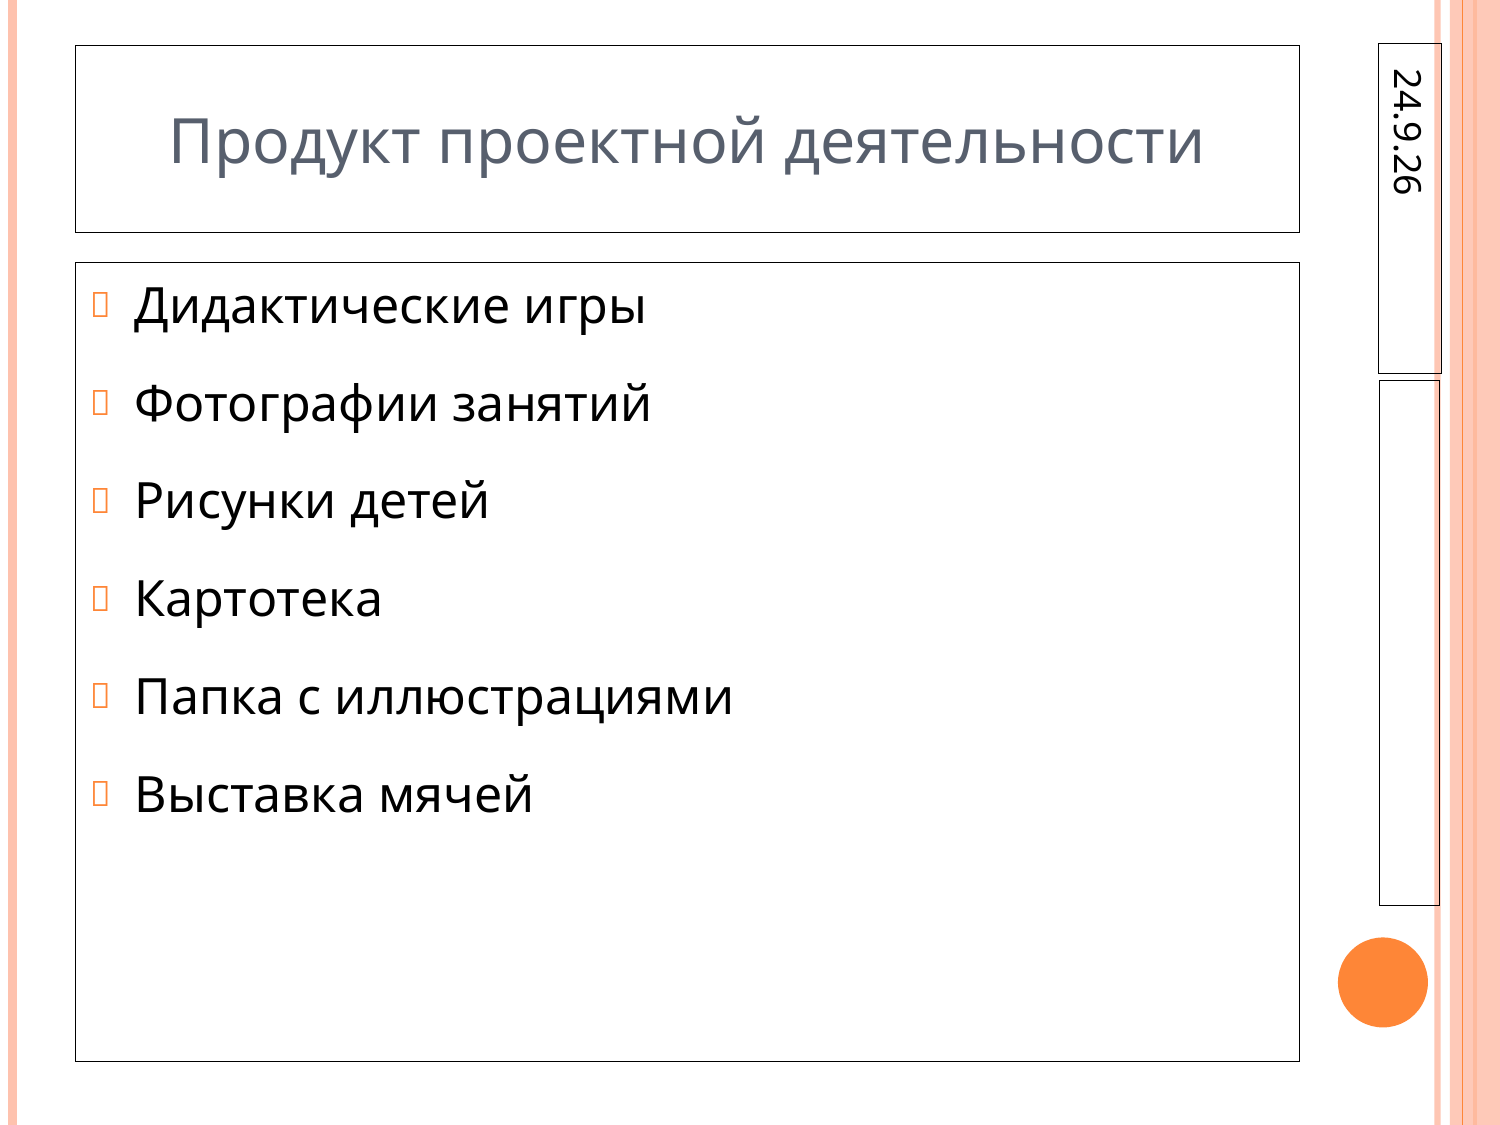

# Продукт проектной деятельности
Дидактические игры
Фотографии занятий
Рисунки детей
Картотека
Папка с иллюстрациями
Выставка мячей